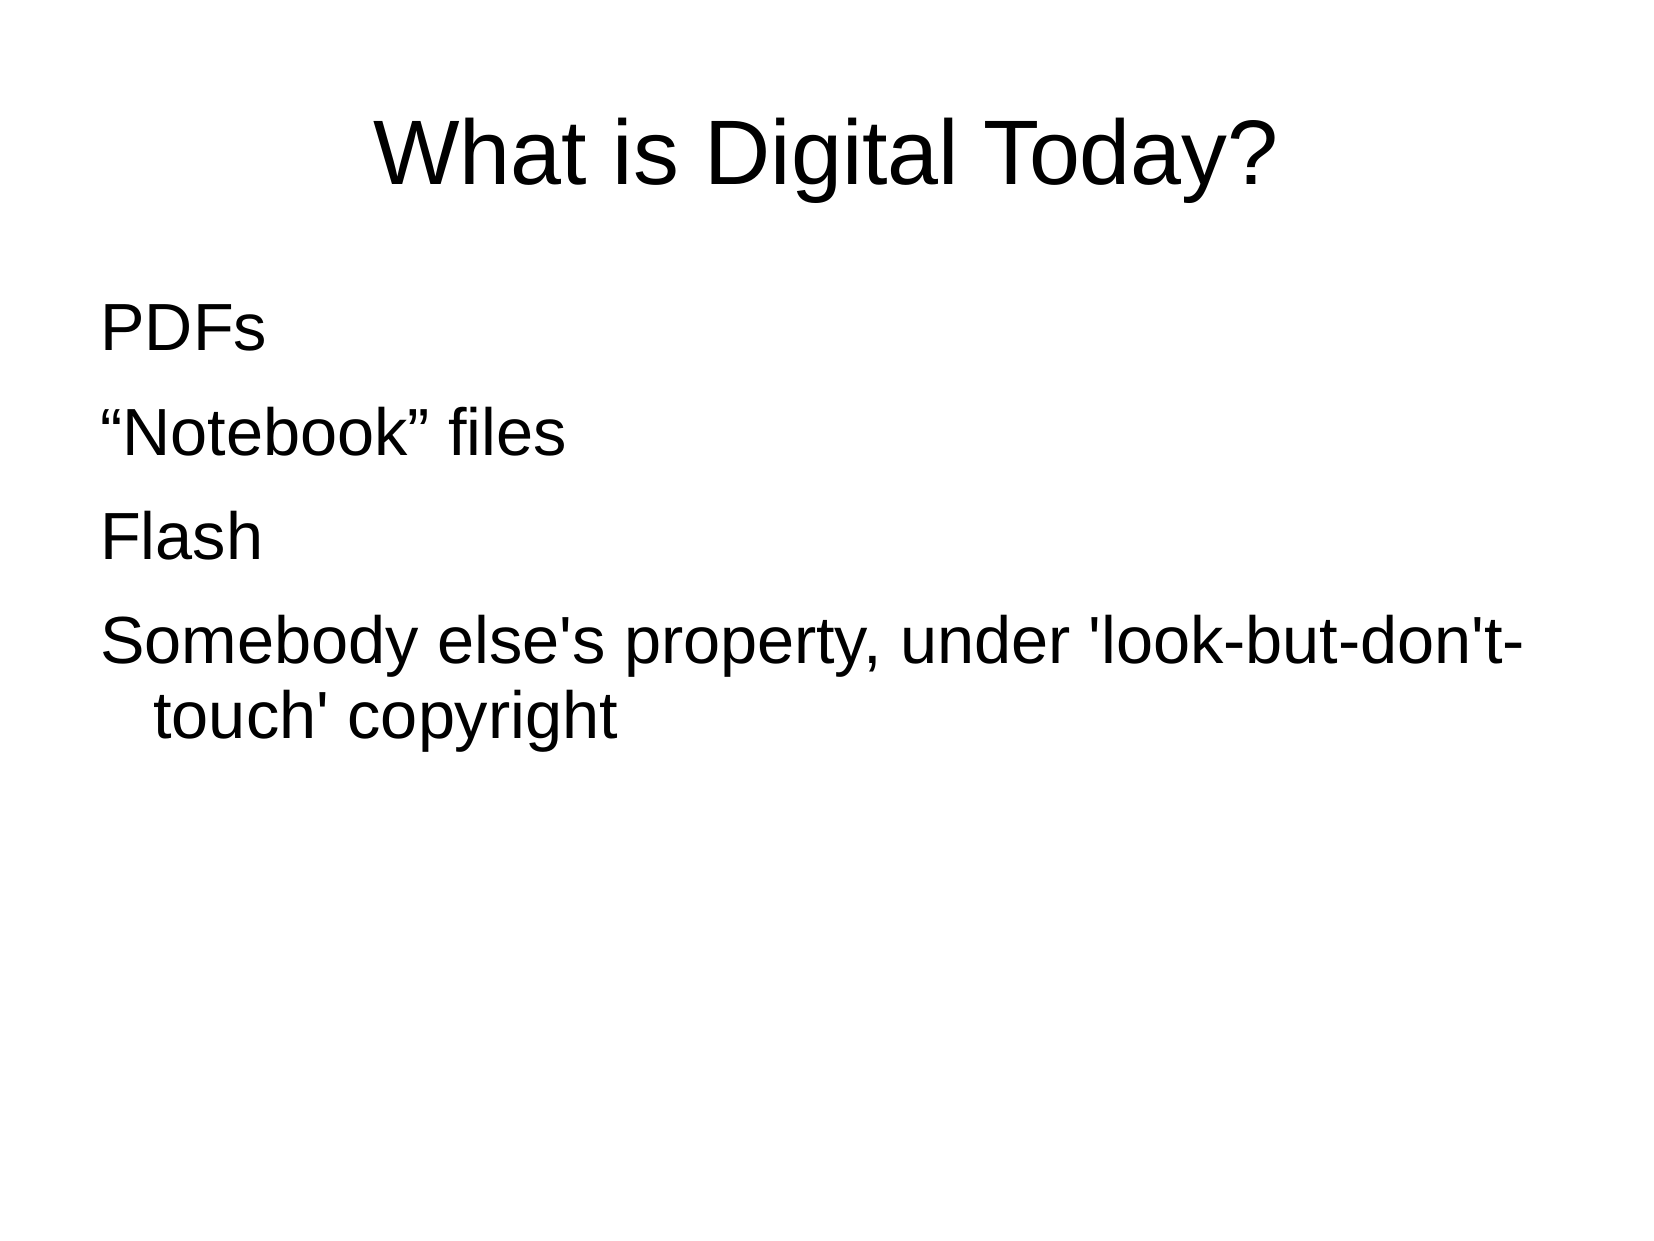

# What is Digital Today?
PDFs
“Notebook” files
Flash
Somebody else's property, under 'look-but-don't-touch' copyright